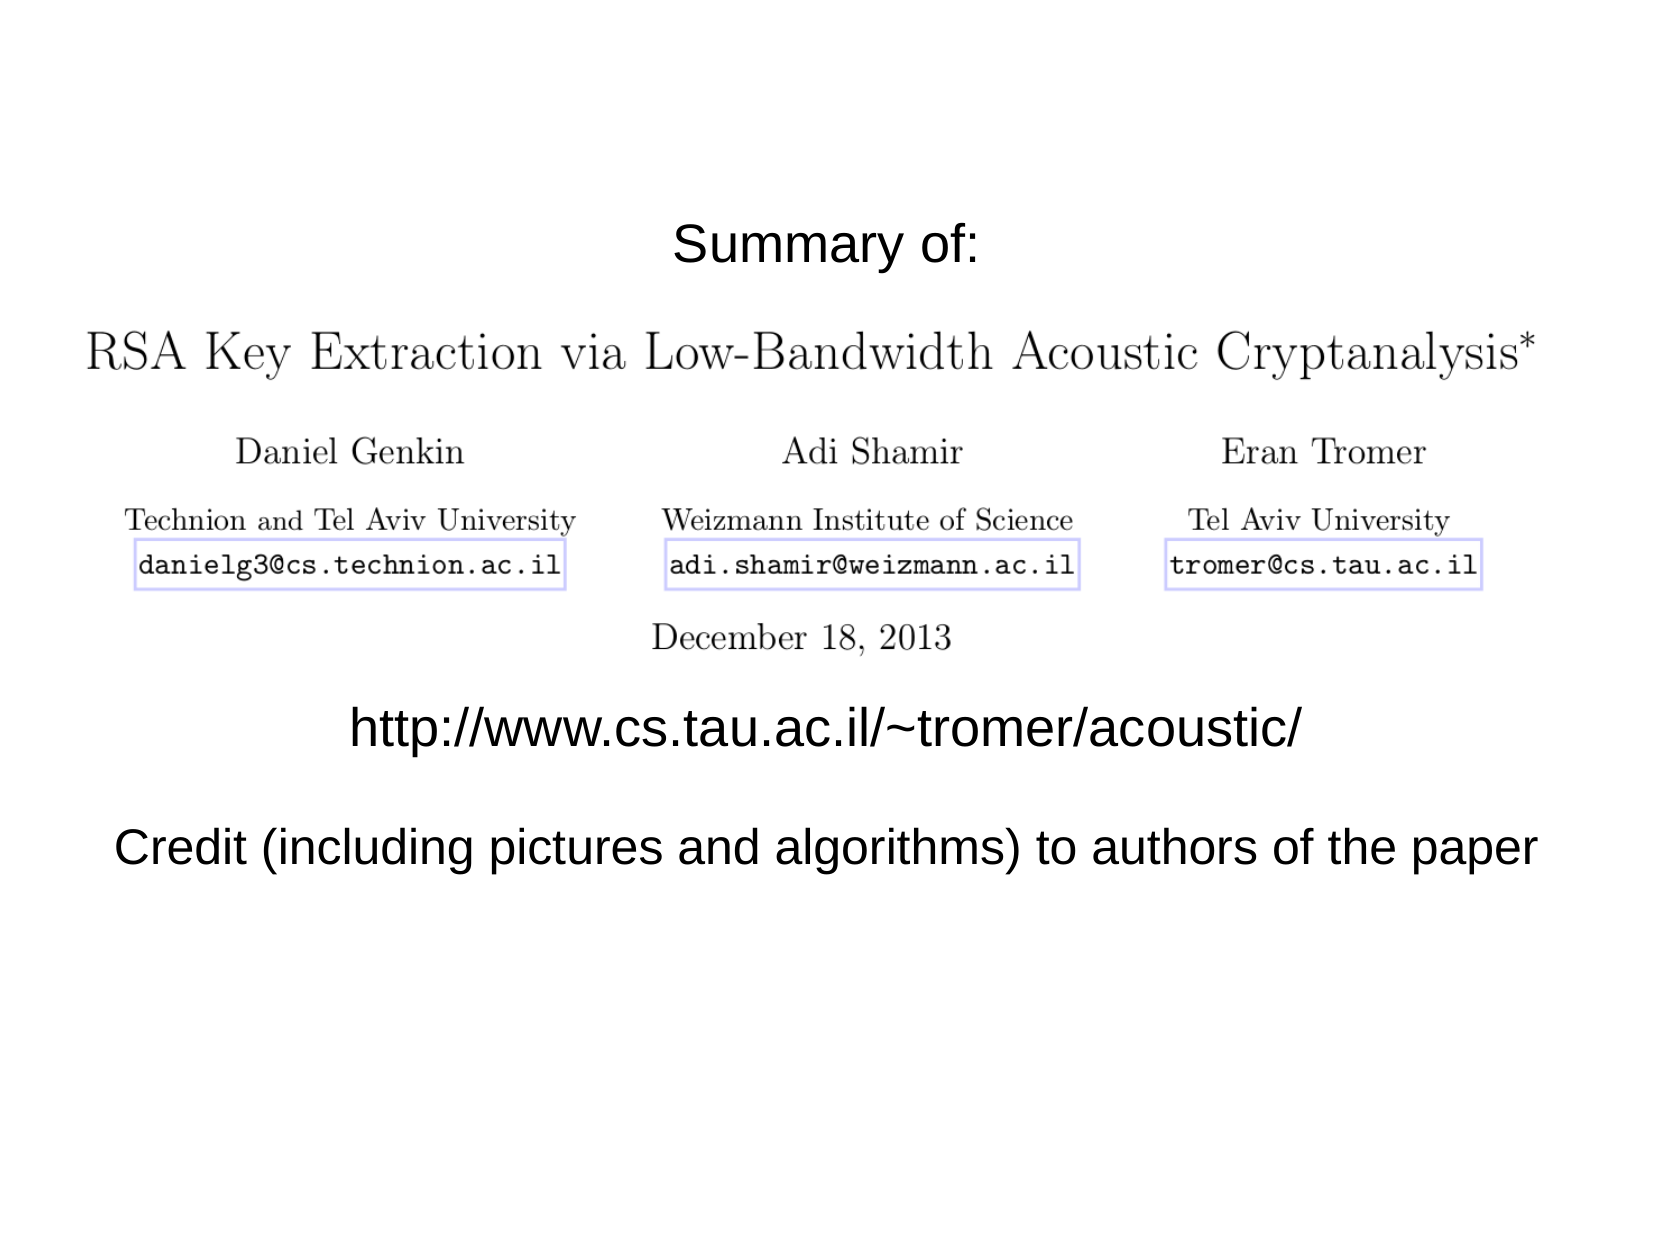

# Summary of:
http://www.cs.tau.ac.il/~tromer/acoustic/
Credit (including pictures and algorithms) to authors of the paper